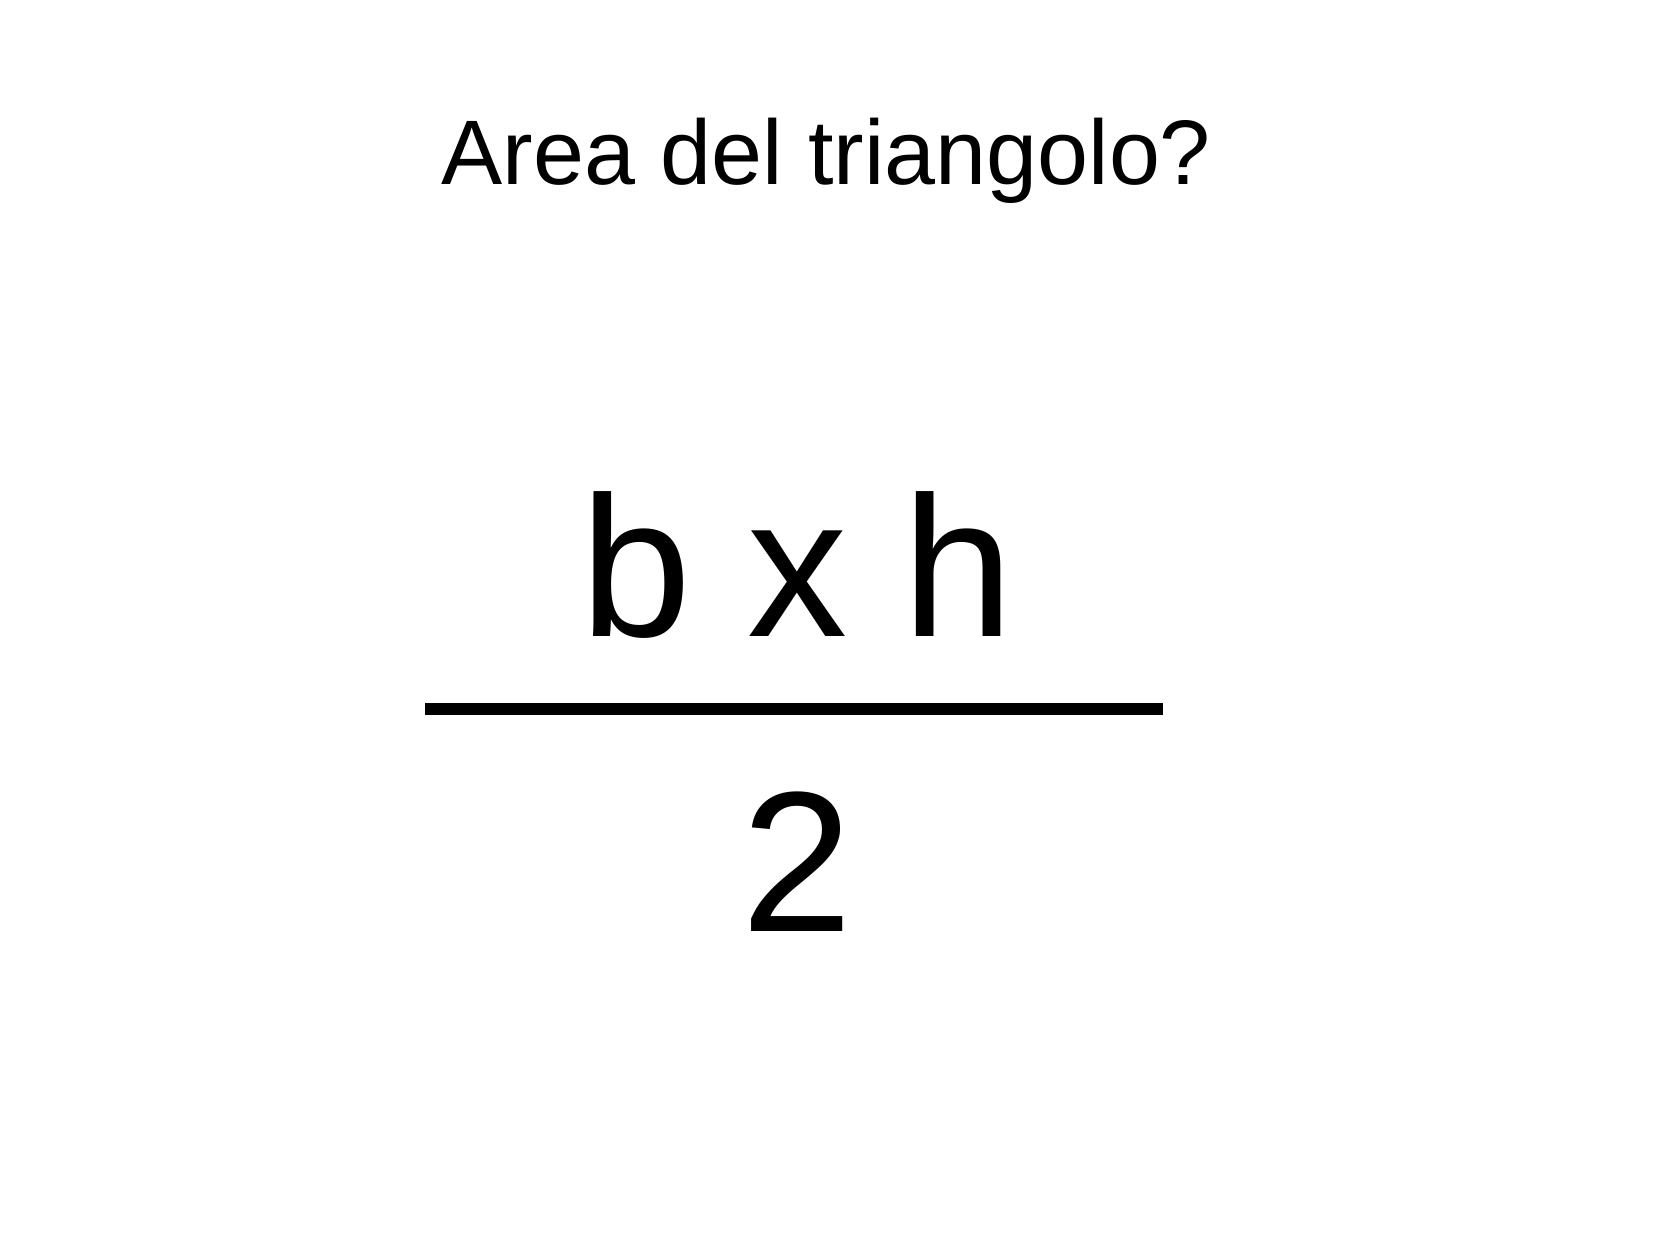

# Area del triangolo?
b x h
2